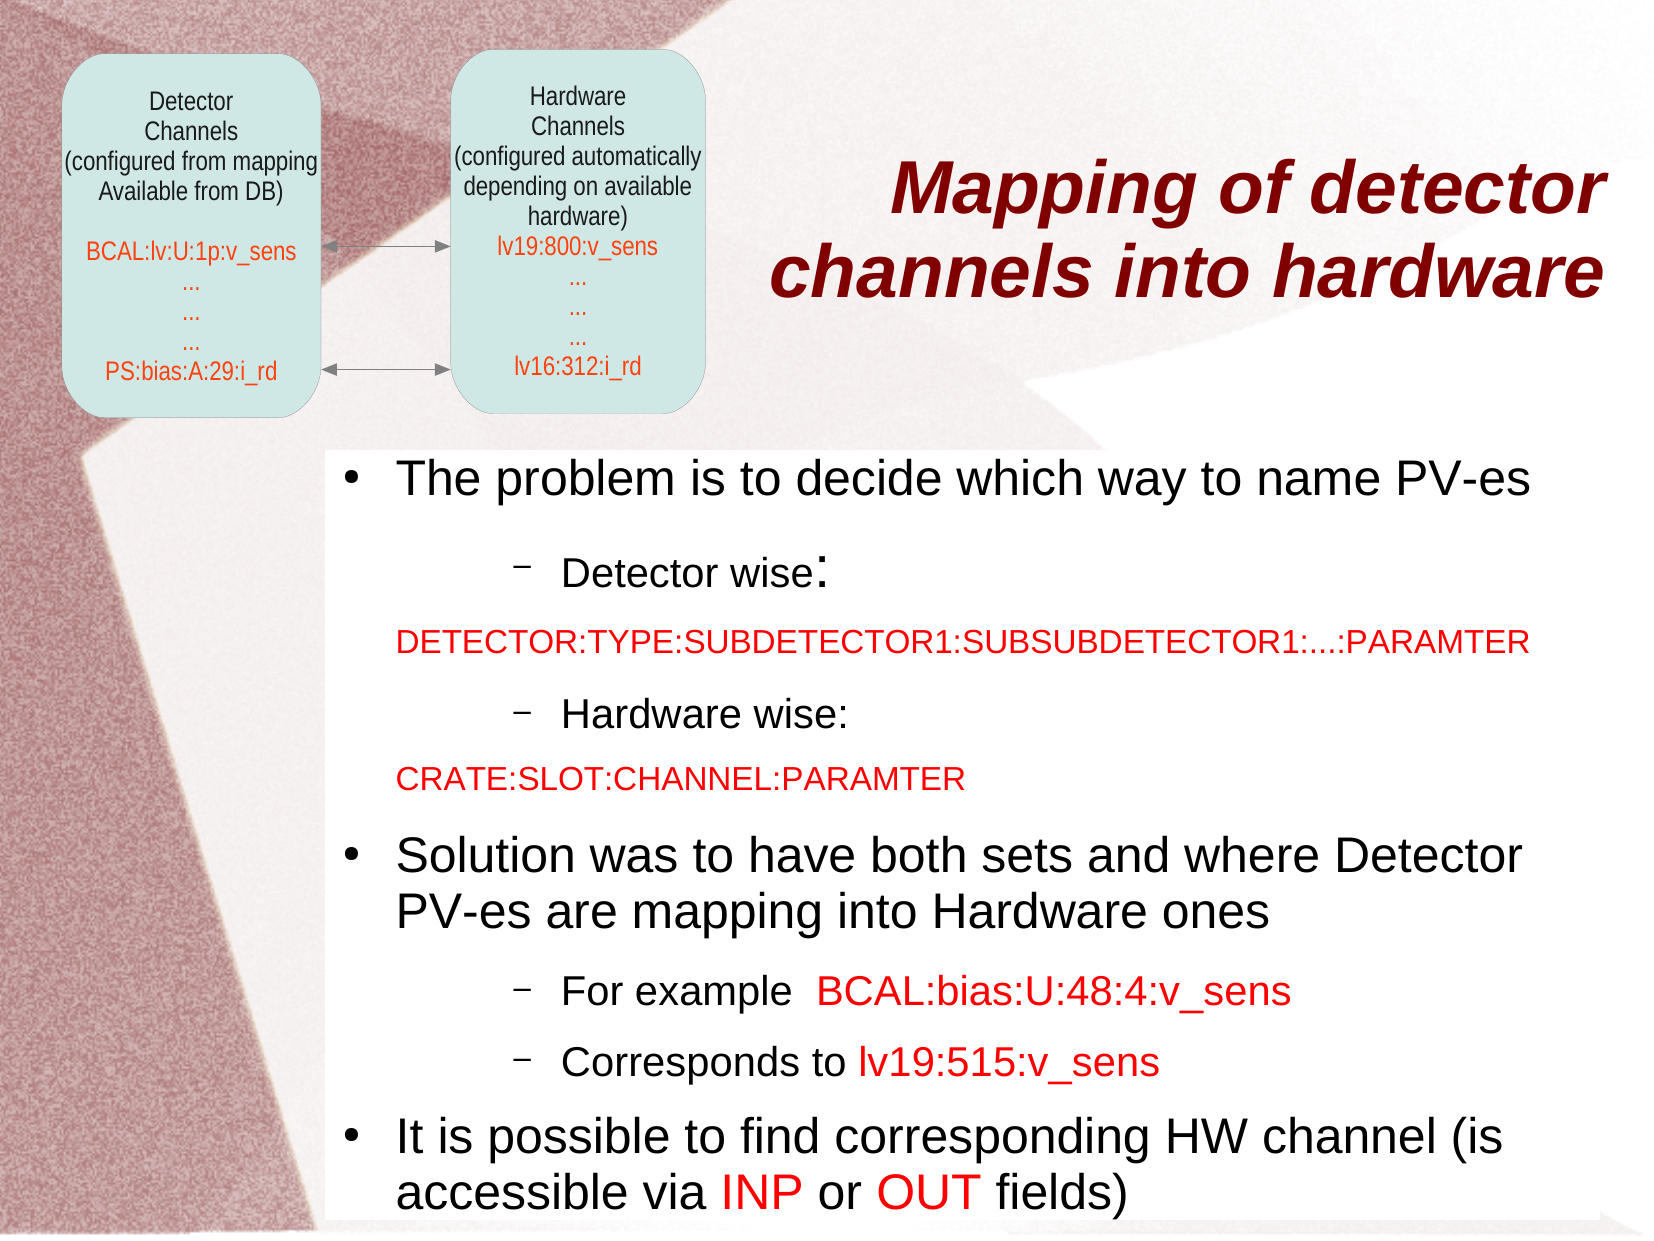

# Mapping of detector channels into hardware
The problem is to decide which way to name PV-es
Detector wise:
DETECTOR:TYPE:SUBDETECTOR1:SUBSUBDETECTOR1:...:PARAMTER
Hardware wise:
CRATE:SLOT:CHANNEL:PARAMTER
Solution was to have both sets and where Detector PV-es are mapping into Hardware ones
For example BCAL:bias:U:48:4:v_sens
Corresponds to lv19:515:v_sens
It is possible to find corresponding HW channel (is accessible via INP or OUT fields)